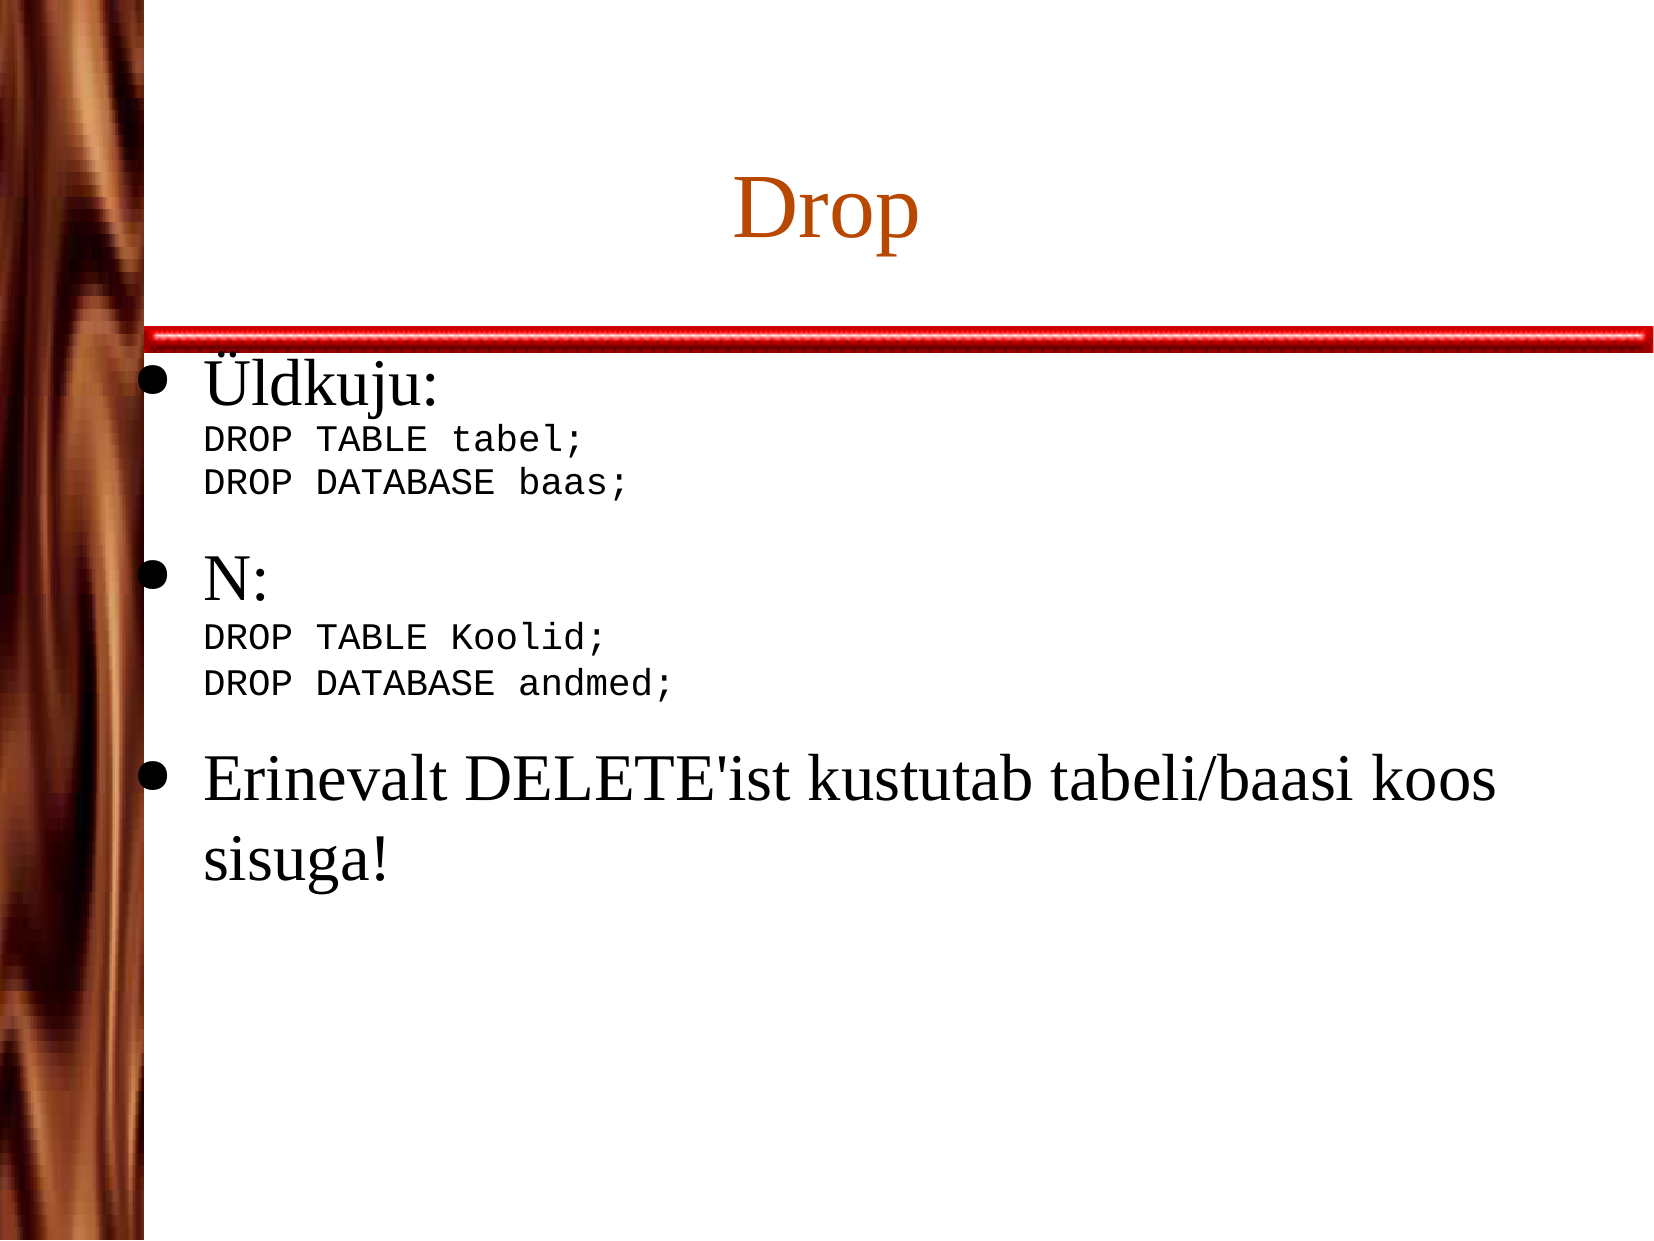

# Drop
Üldkuju:
DROP TABLE tabel;
DROP DATABASE baas;
N:
DROP TABLE Koolid;
DROP DATABASE andmed;
Erinevalt DELETE'ist kustutab tabeli/baasi koos sisuga!